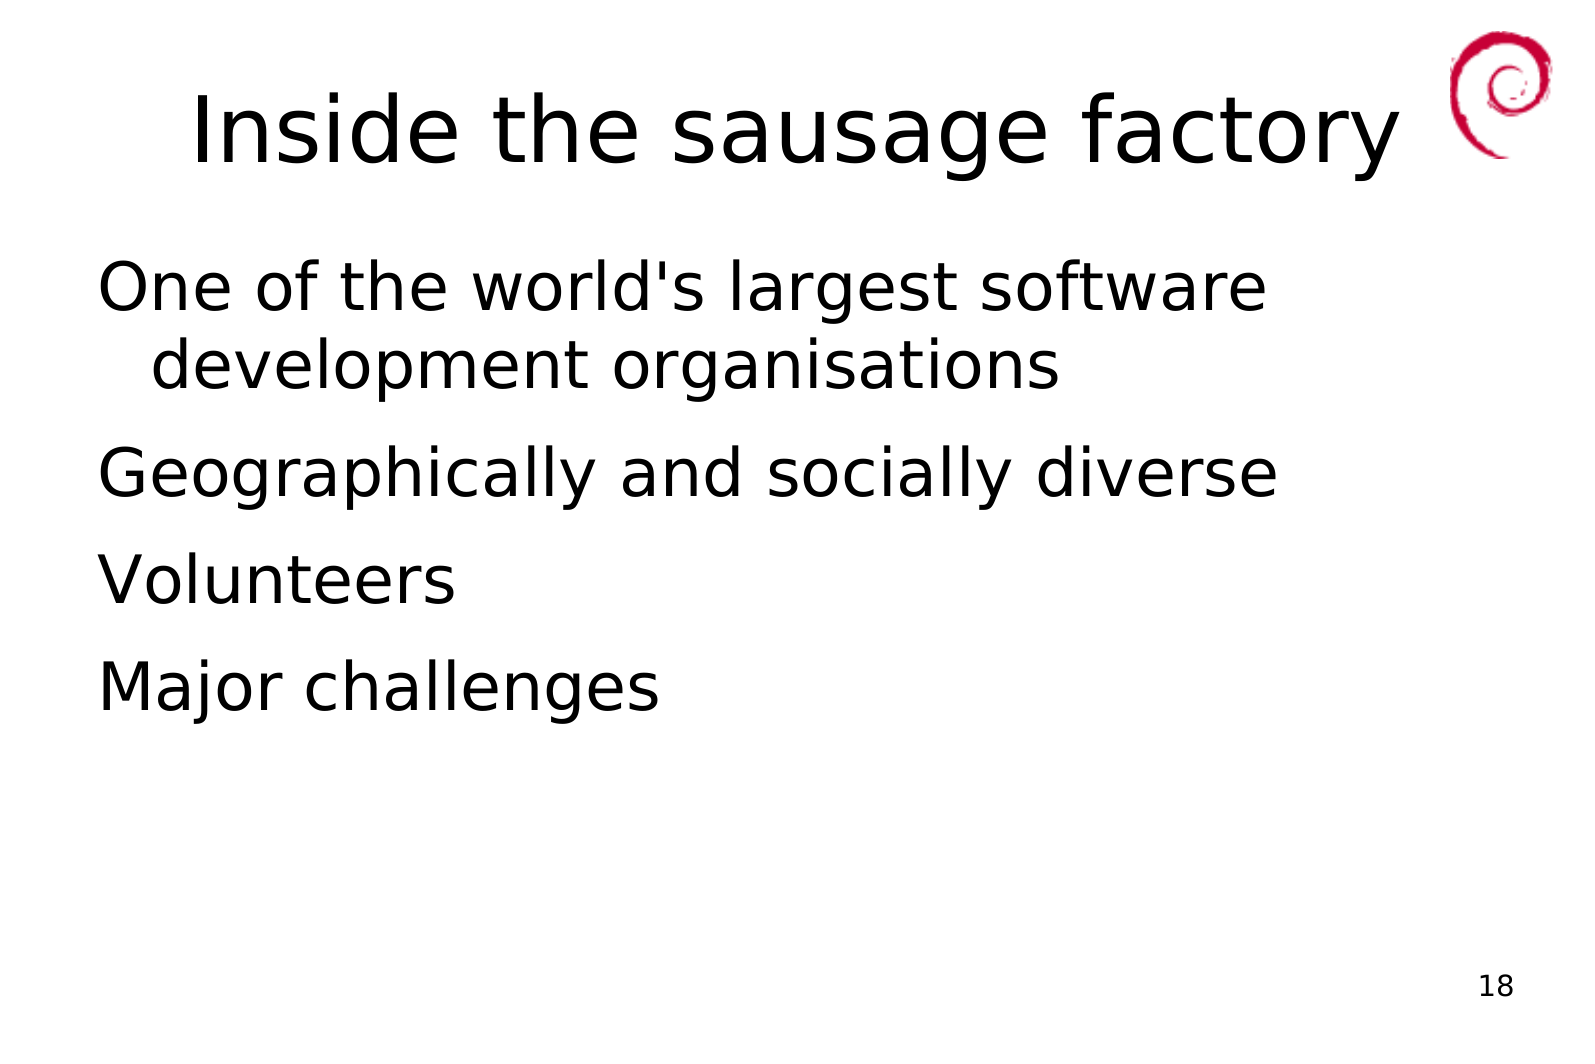

# Inside the sausage factory
One of the world's largest software development organisations
Geographically and socially diverse
Volunteers
Major challenges
18